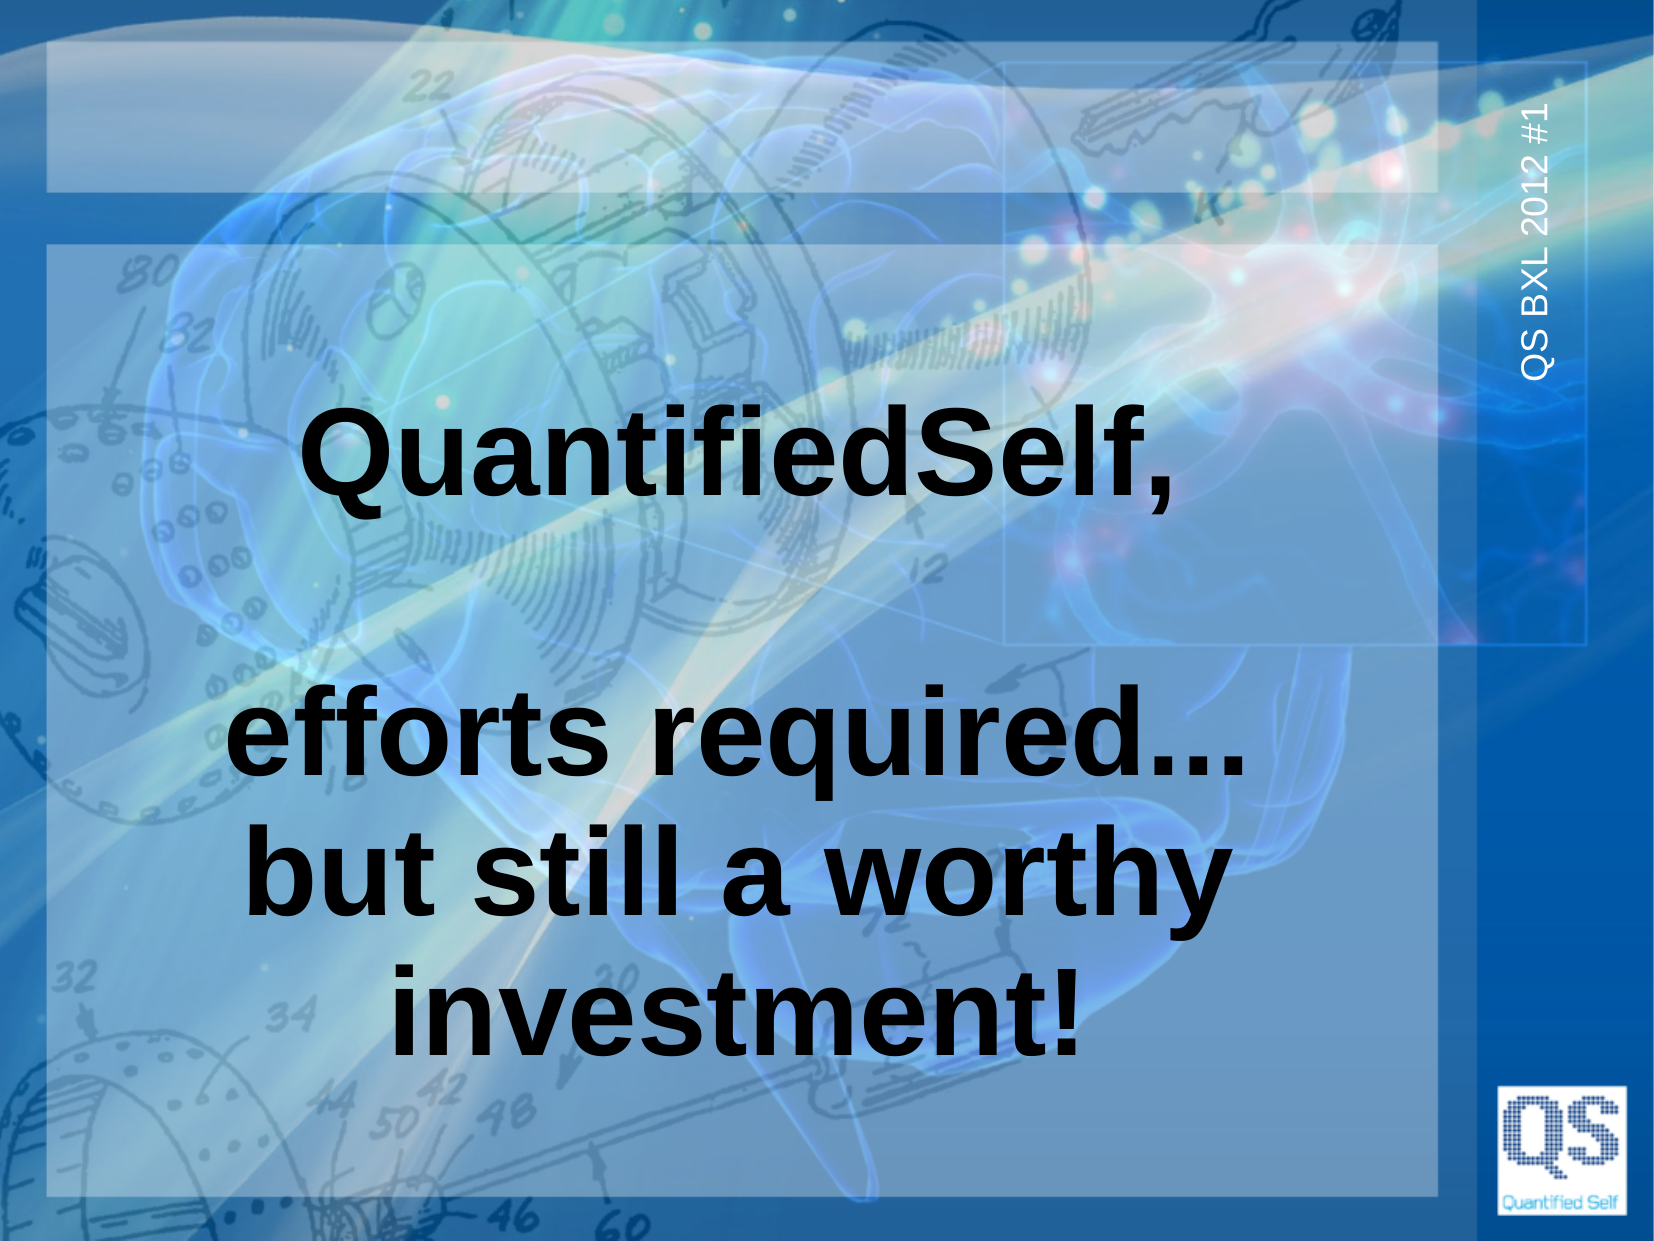

# QuantifiedSelf, efforts required... but still a worthy investment!